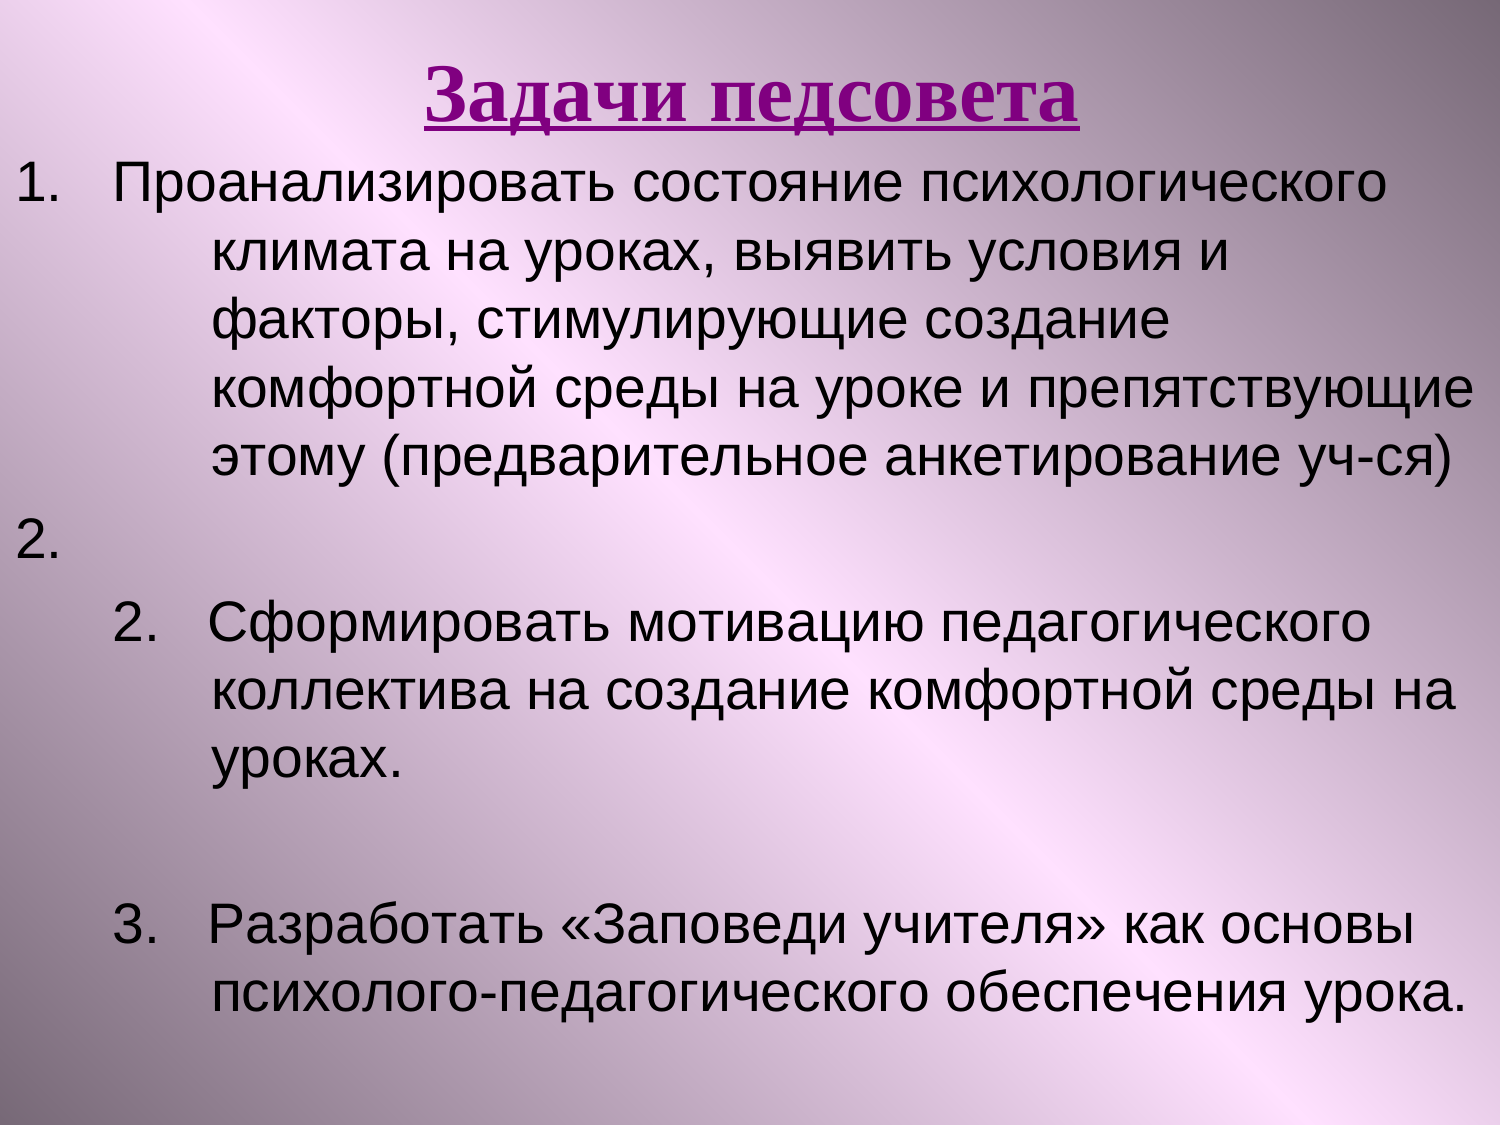

# Задачи педсовета
Проанализировать состояние психологического климата на уроках, выявить условия и факторы, стимулирующие создание комфортной среды на уроке и препятствующие этому (предварительное анкетирование уч-ся)
2. Сформировать мотивацию педагогического коллектива на создание комфортной среды на уроках.
3. Разработать «Заповеди учителя» как основы психолого-педагогического обеспечения урока.